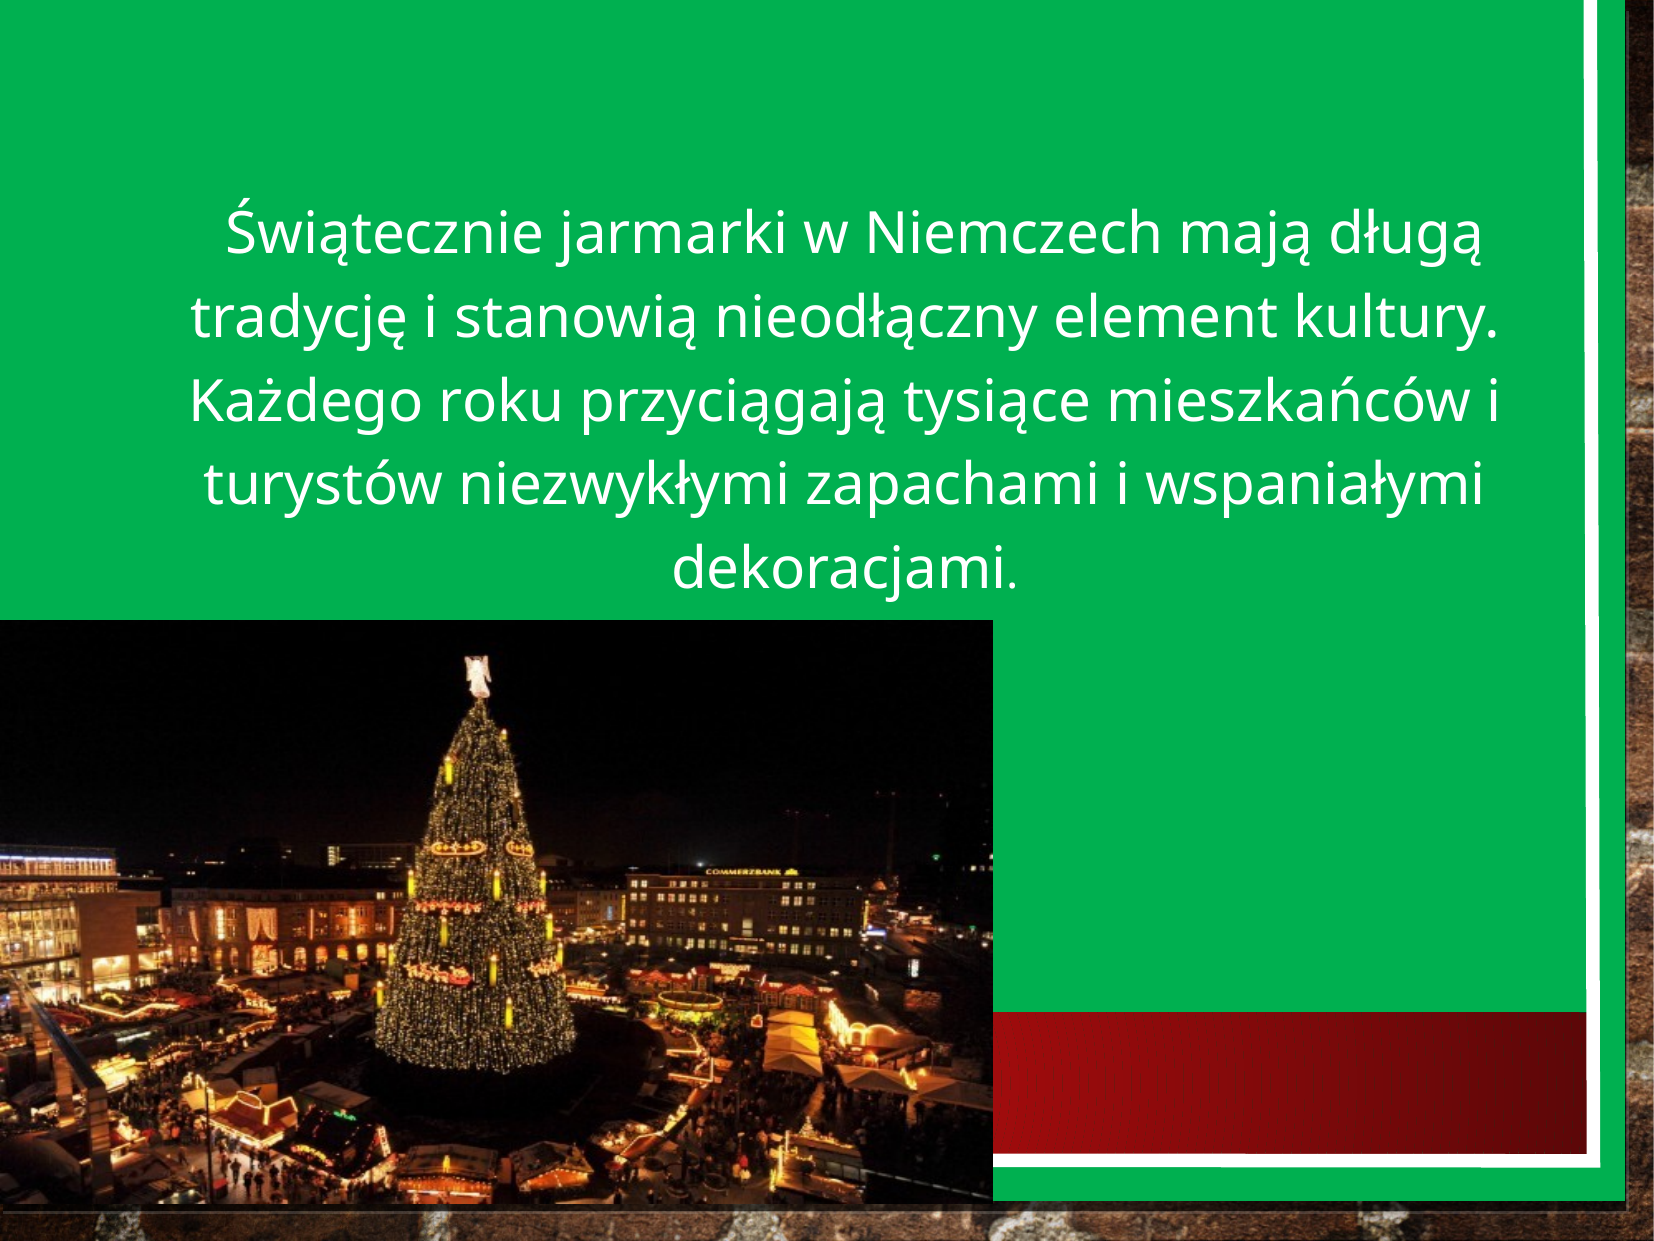

Świątecznie jarmarki w Niemczech mają długą tradycję i stanowią nieodłączny element kultury. Każdego roku przyciągają tysiące mieszkańców i turystów niezwykłymi zapachami i wspaniałymi dekoracjami.
#